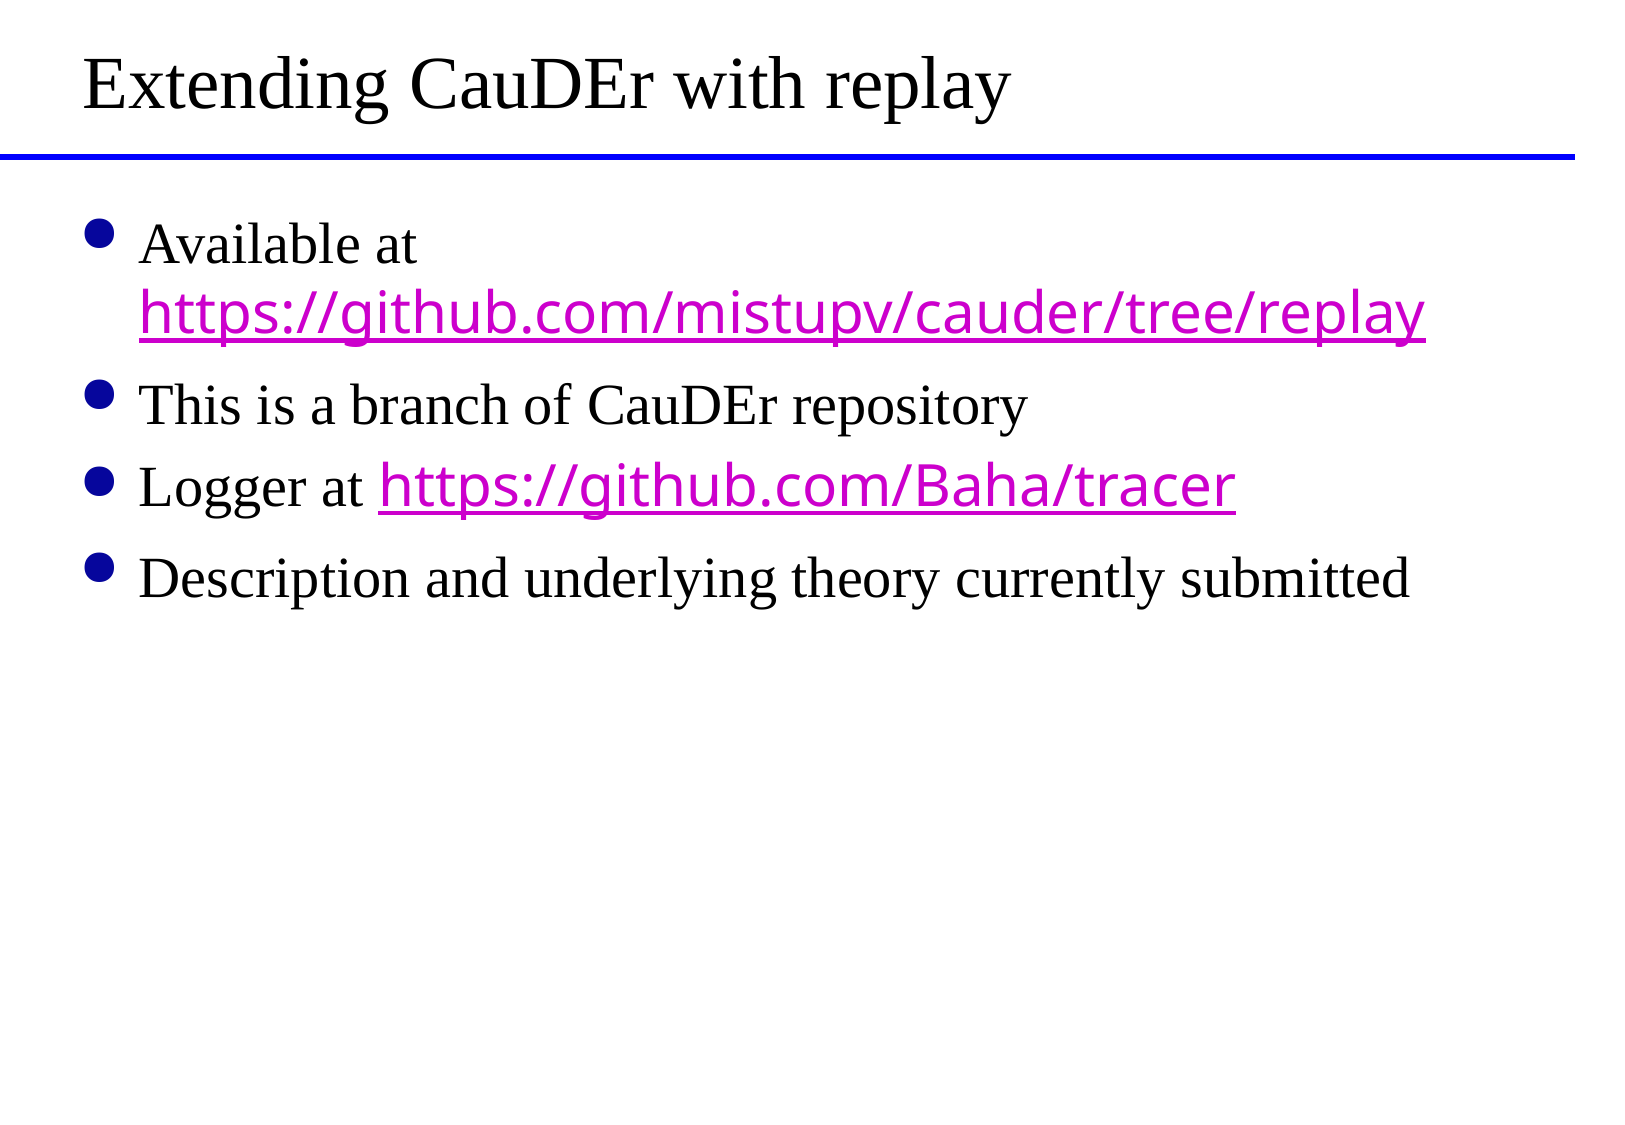

# Extending CauDEr with replay
Available at https://github.com/mistupv/cauder/tree/replay
This is a branch of CauDEr repository
Logger at https://github.com/Baha/tracer
Description and underlying theory currently submitted